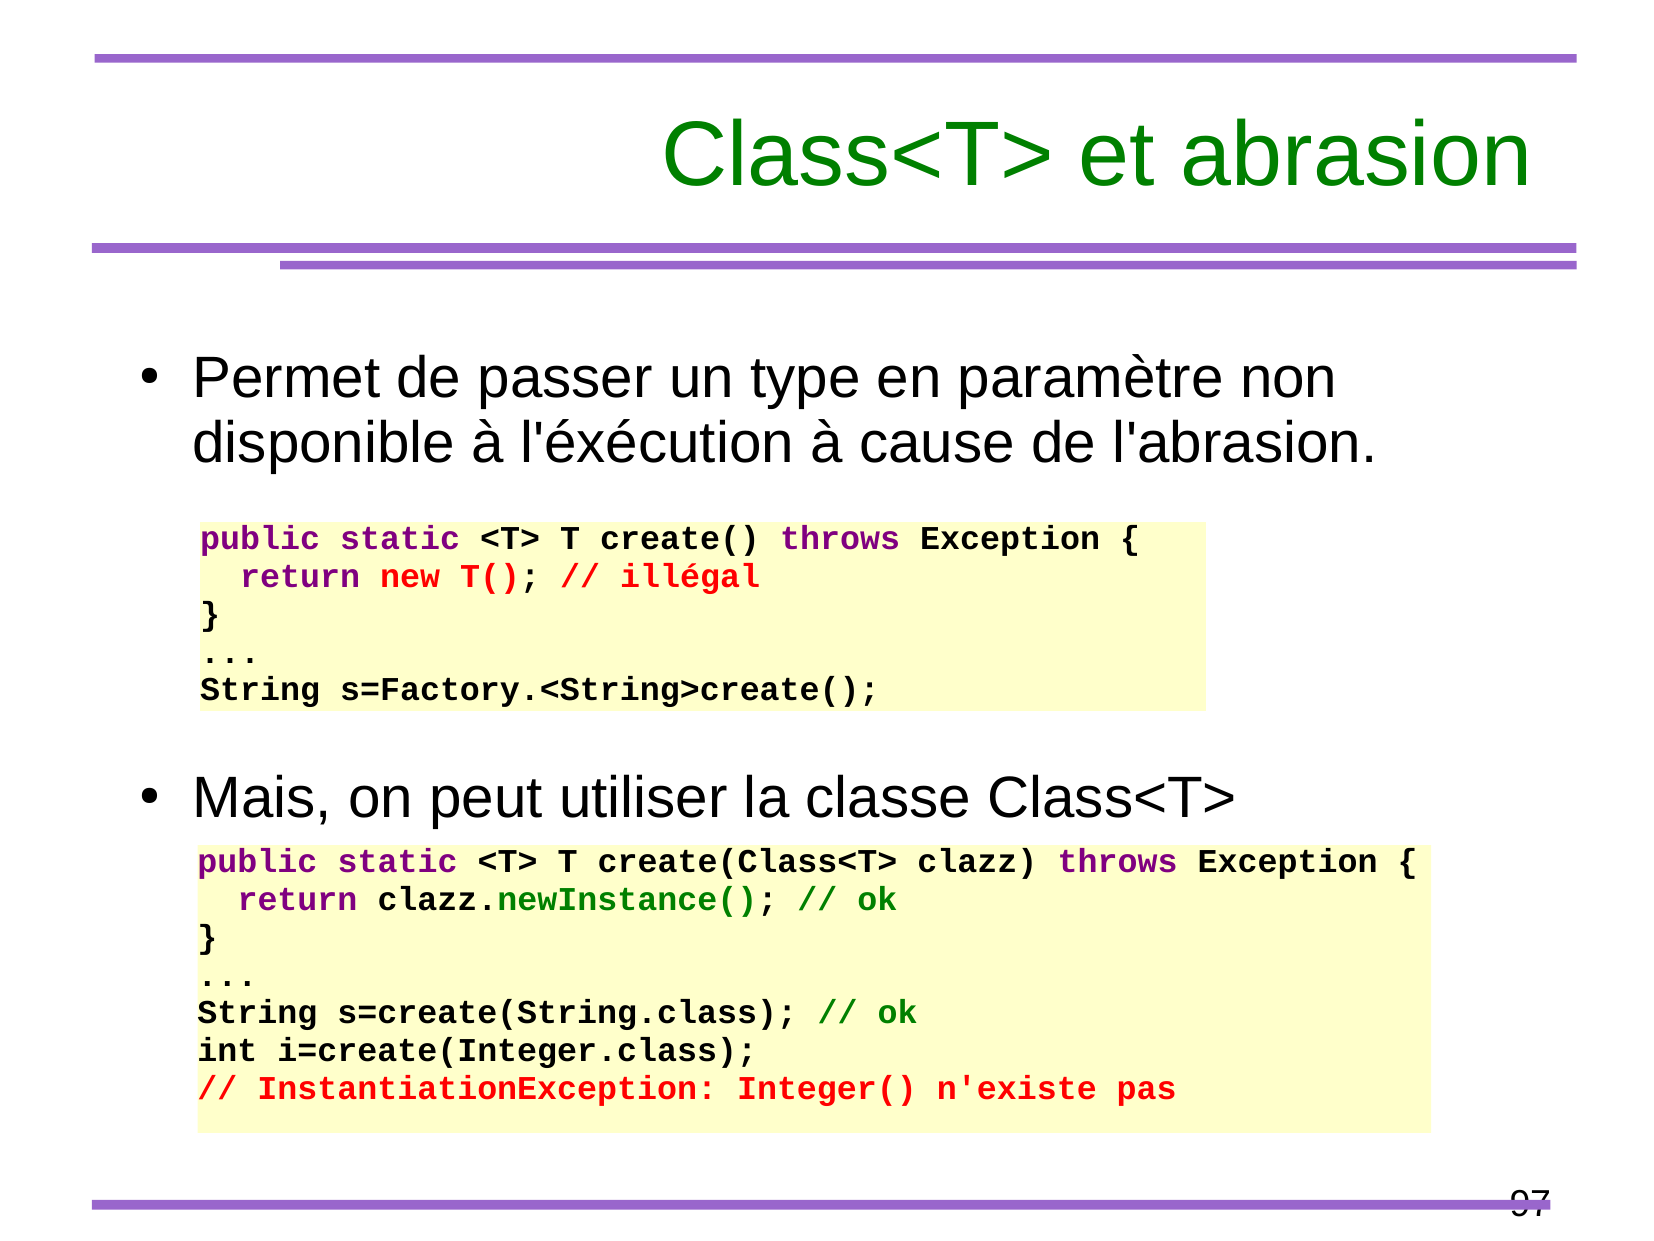

# Class<T> et abrasion
Permet de passer un type en paramètre non disponible à l'éxécution à cause de l'abrasion.
Mais, on peut utiliser la classe Class<T>
public static <T> T create() throws Exception {
 return new T(); // illégal
}
...
String s=Factory.<String>create();
public static <T> T create(Class<T> clazz) throws Exception {
 return clazz.newInstance(); // ok
}
...
String s=create(String.class); // ok
int i=create(Integer.class);
// InstantiationException: Integer() n'existe pas